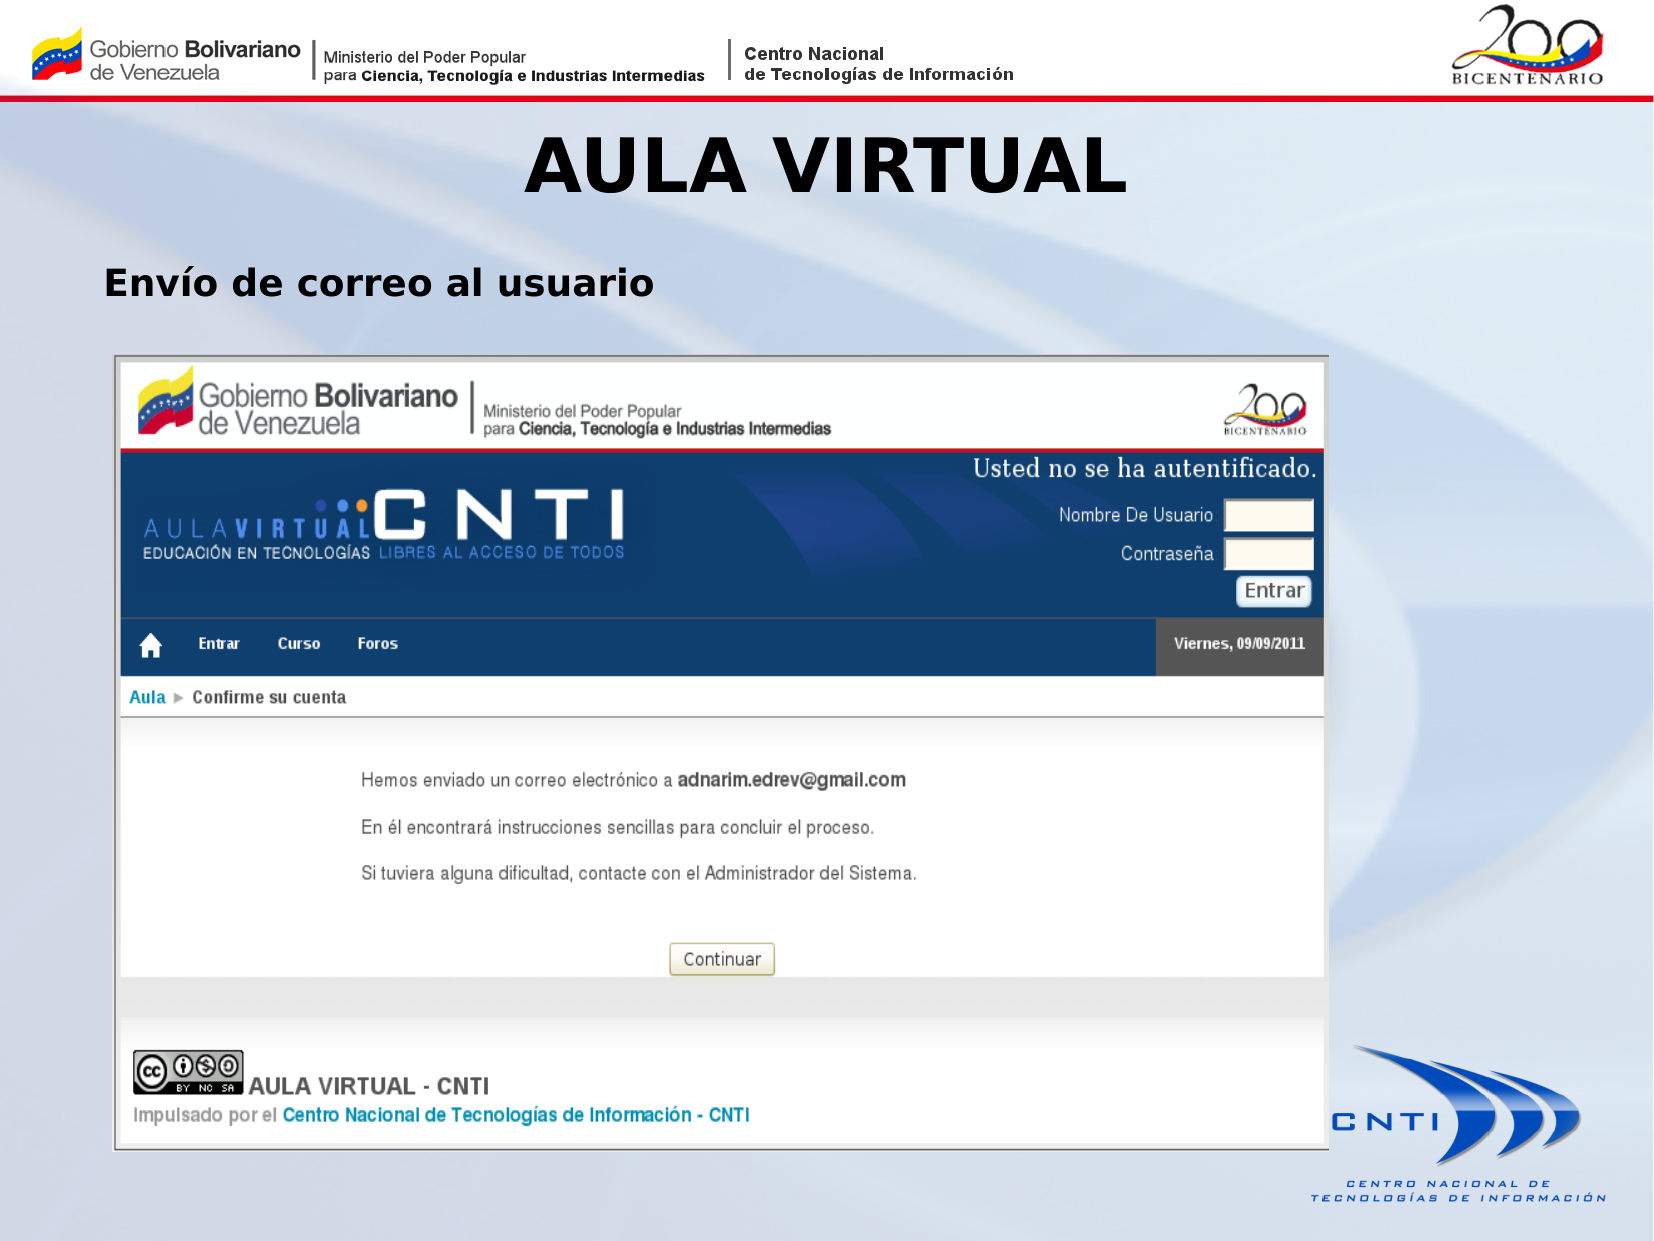

# AULA VIRTUAL
Envío de correo al usuario